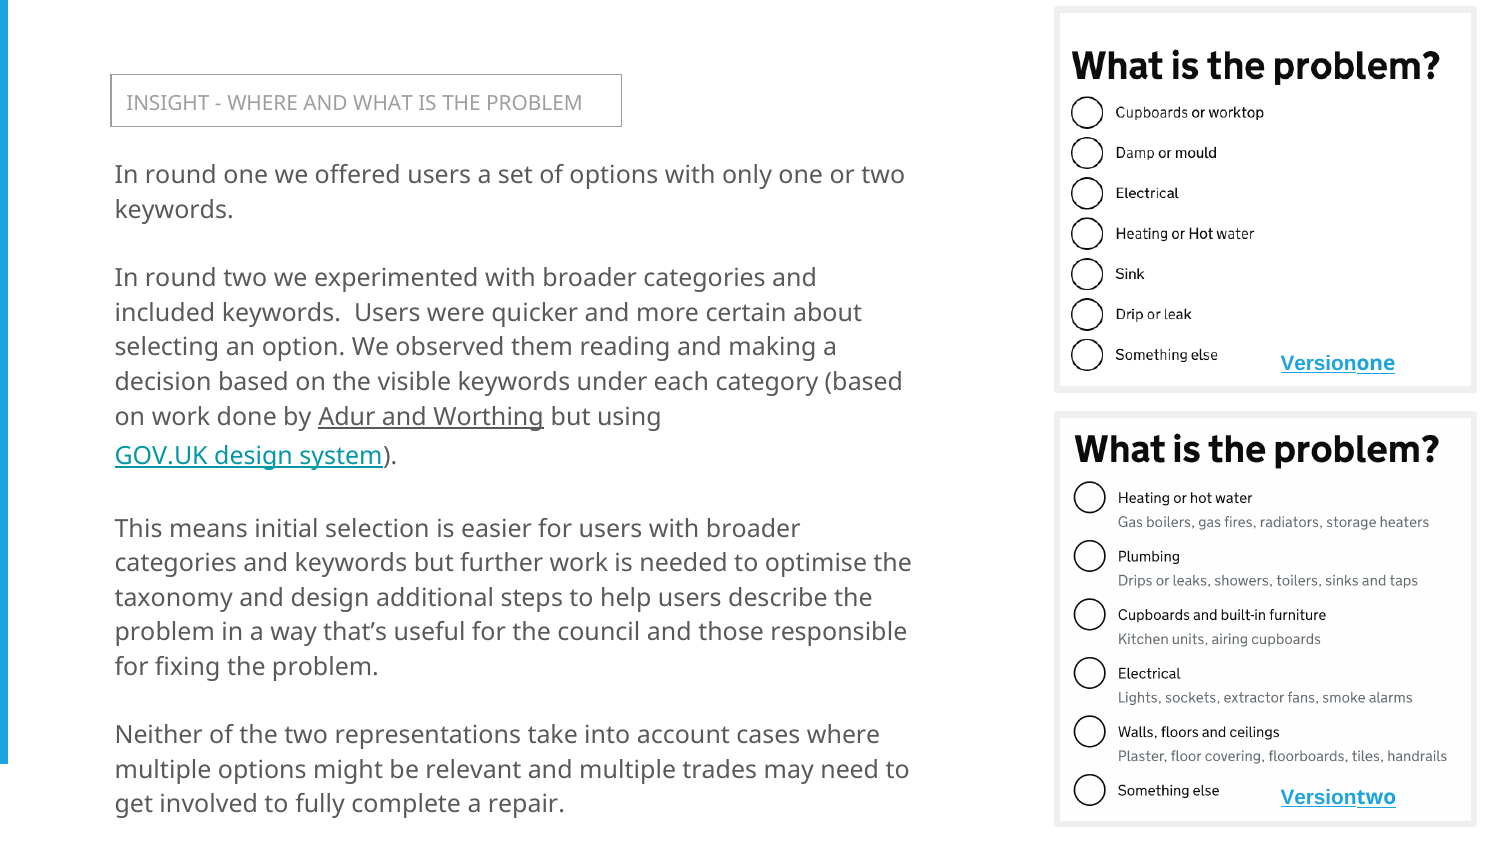

INSIGHT - WHERE AND WHAT IS THE PROBLEM
# In round one we offered users a set of options with only one or two keywords.
In round two we experimented with broader categories and included keywords. Users were quicker and more certain about selecting an option. We observed them reading and making a decision based on the visible keywords under each category (based on work done by Adur and Worthing but using GOV.UK design system).
This means initial selection is easier for users with broader categories and keywords but further work is needed to optimise the taxonomy and design additional steps to help users describe the problem in a way that’s useful for the council and those responsible for fixing the problem.
Neither of the two representations take into account cases where multiple options might be relevant and multiple trades may need to get involved to fully complete a repair.
Versionone
Versiontwo